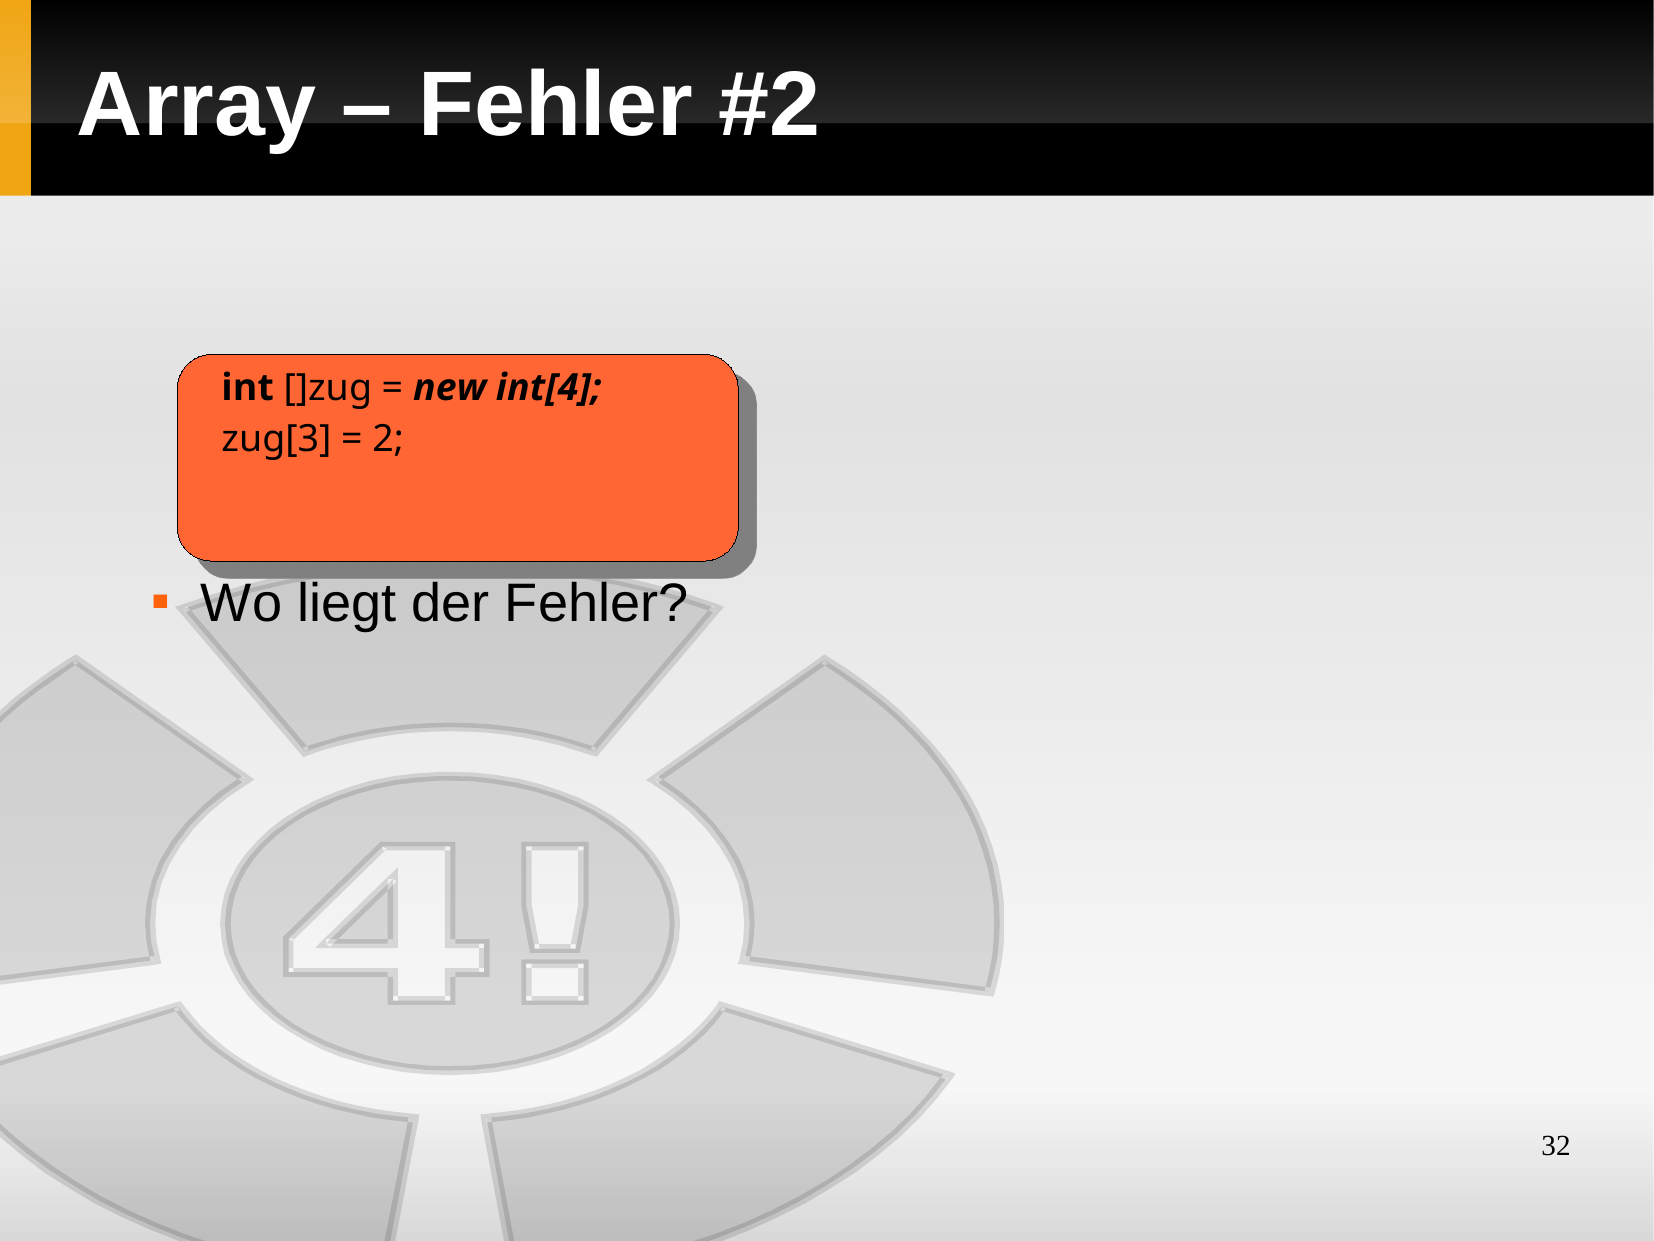

# Array – Fehler #2
Wo liegt der Fehler?
int []zug = new int[4];
zug[3] = 2;
32